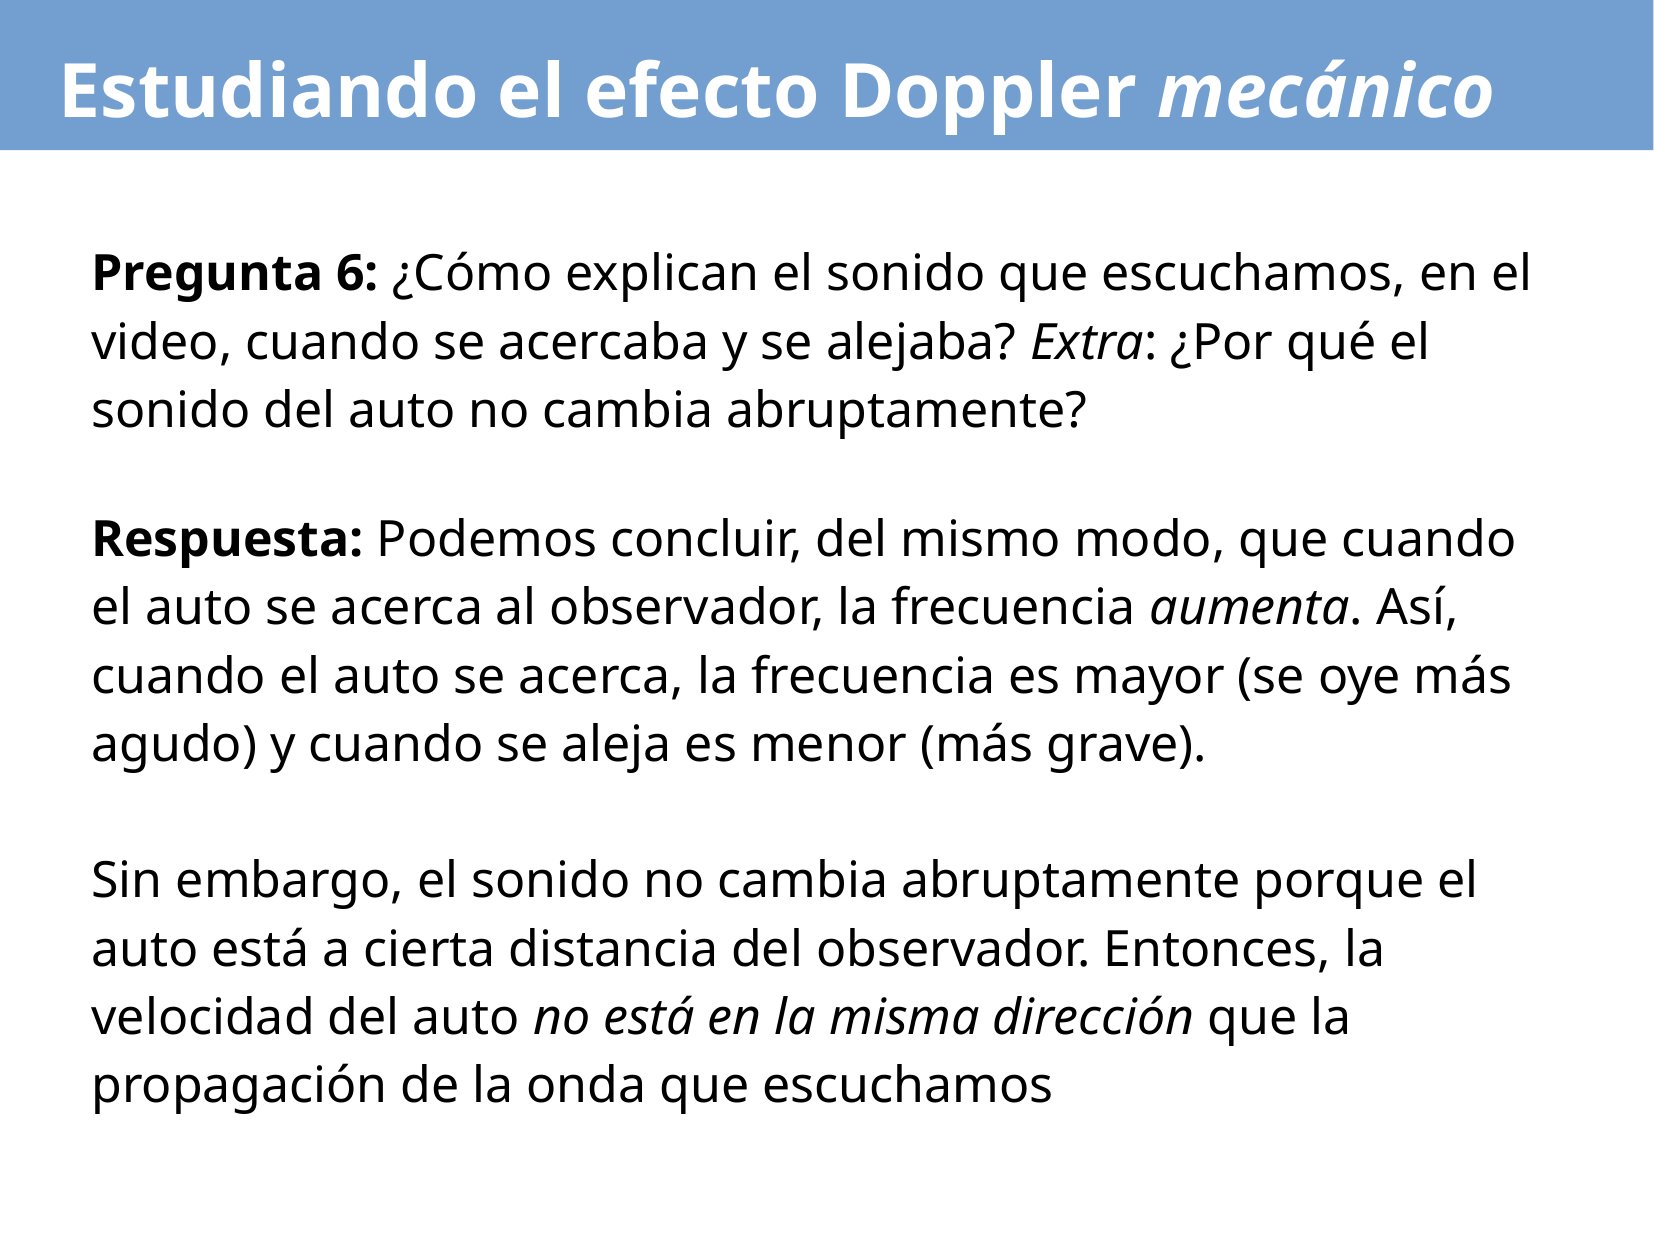

Estudiando el efecto Doppler mecánico
Pregunta 6: ¿Cómo explican el sonido que escuchamos, en el video, cuando se acercaba y se alejaba? Extra: ¿Por qué el sonido del auto no cambia abruptamente?
Respuesta: Podemos concluir, del mismo modo, que cuando el auto se acerca al observador, la frecuencia aumenta. Así, cuando el auto se acerca, la frecuencia es mayor (se oye más agudo) y cuando se aleja es menor (más grave).
Sin embargo, el sonido no cambia abruptamente porque el auto está a cierta distancia del observador. Entonces, la velocidad del auto no está en la misma dirección que la propagación de la onda que escuchamos